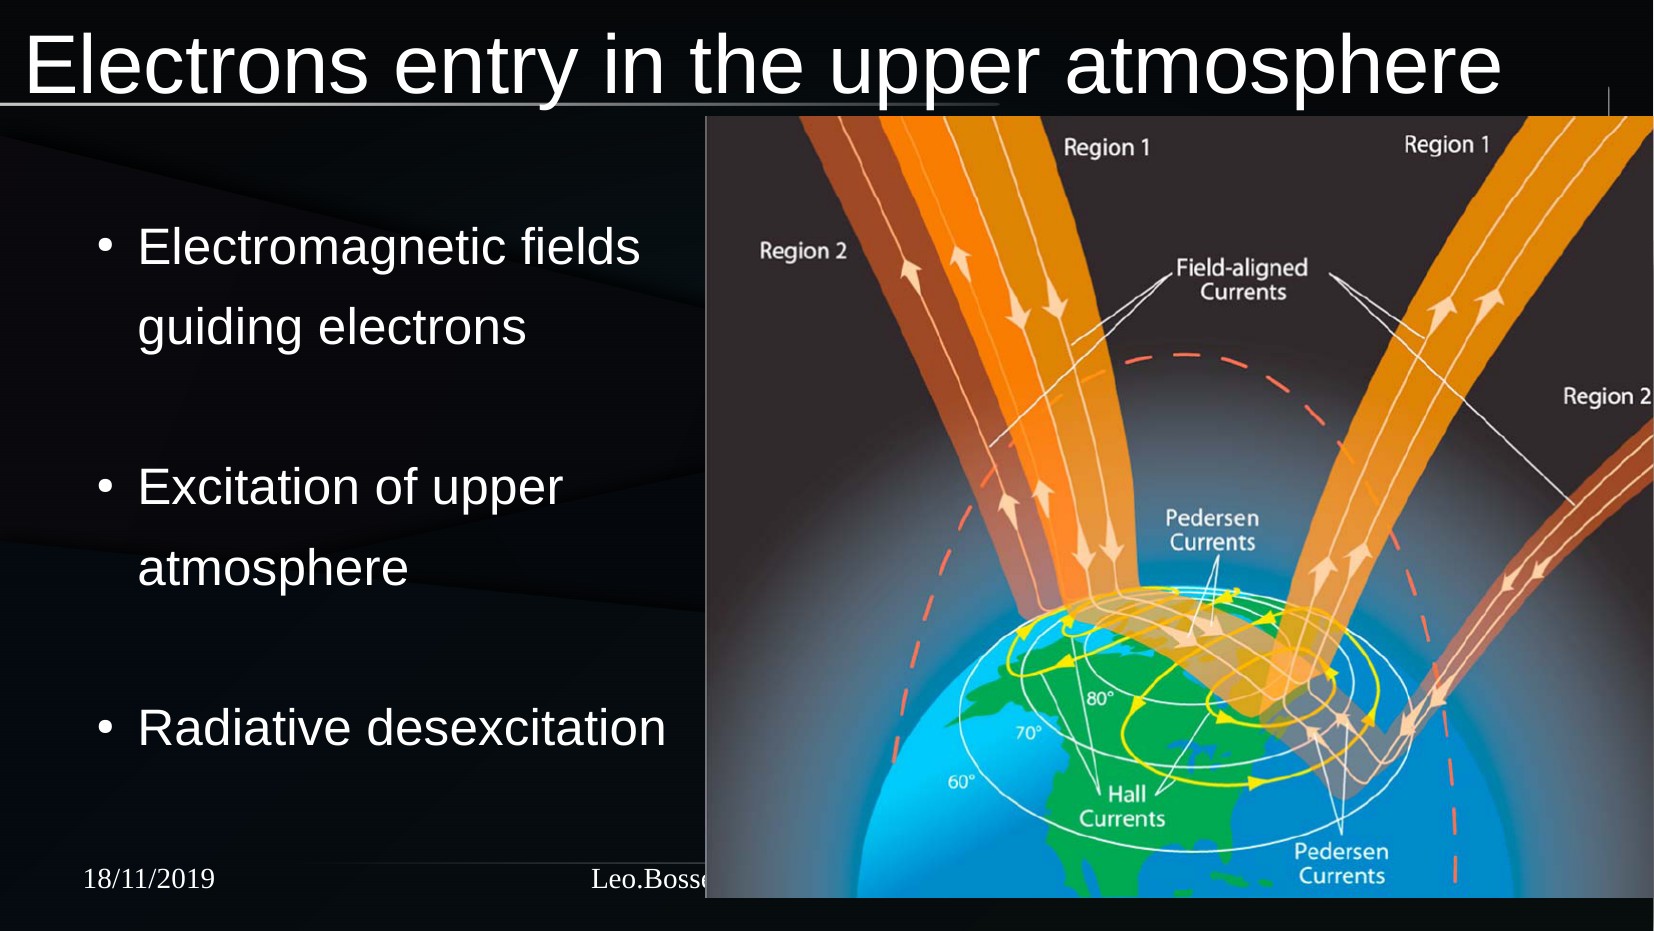

# Electrons entry in the upper atmosphere
Electromagnetic fields
guiding electrons
Excitation of upper
atmosphere
Radiative desexcitation
11/06/2019
Leo.Bosse@univ-grenoble-alpes.fr
2